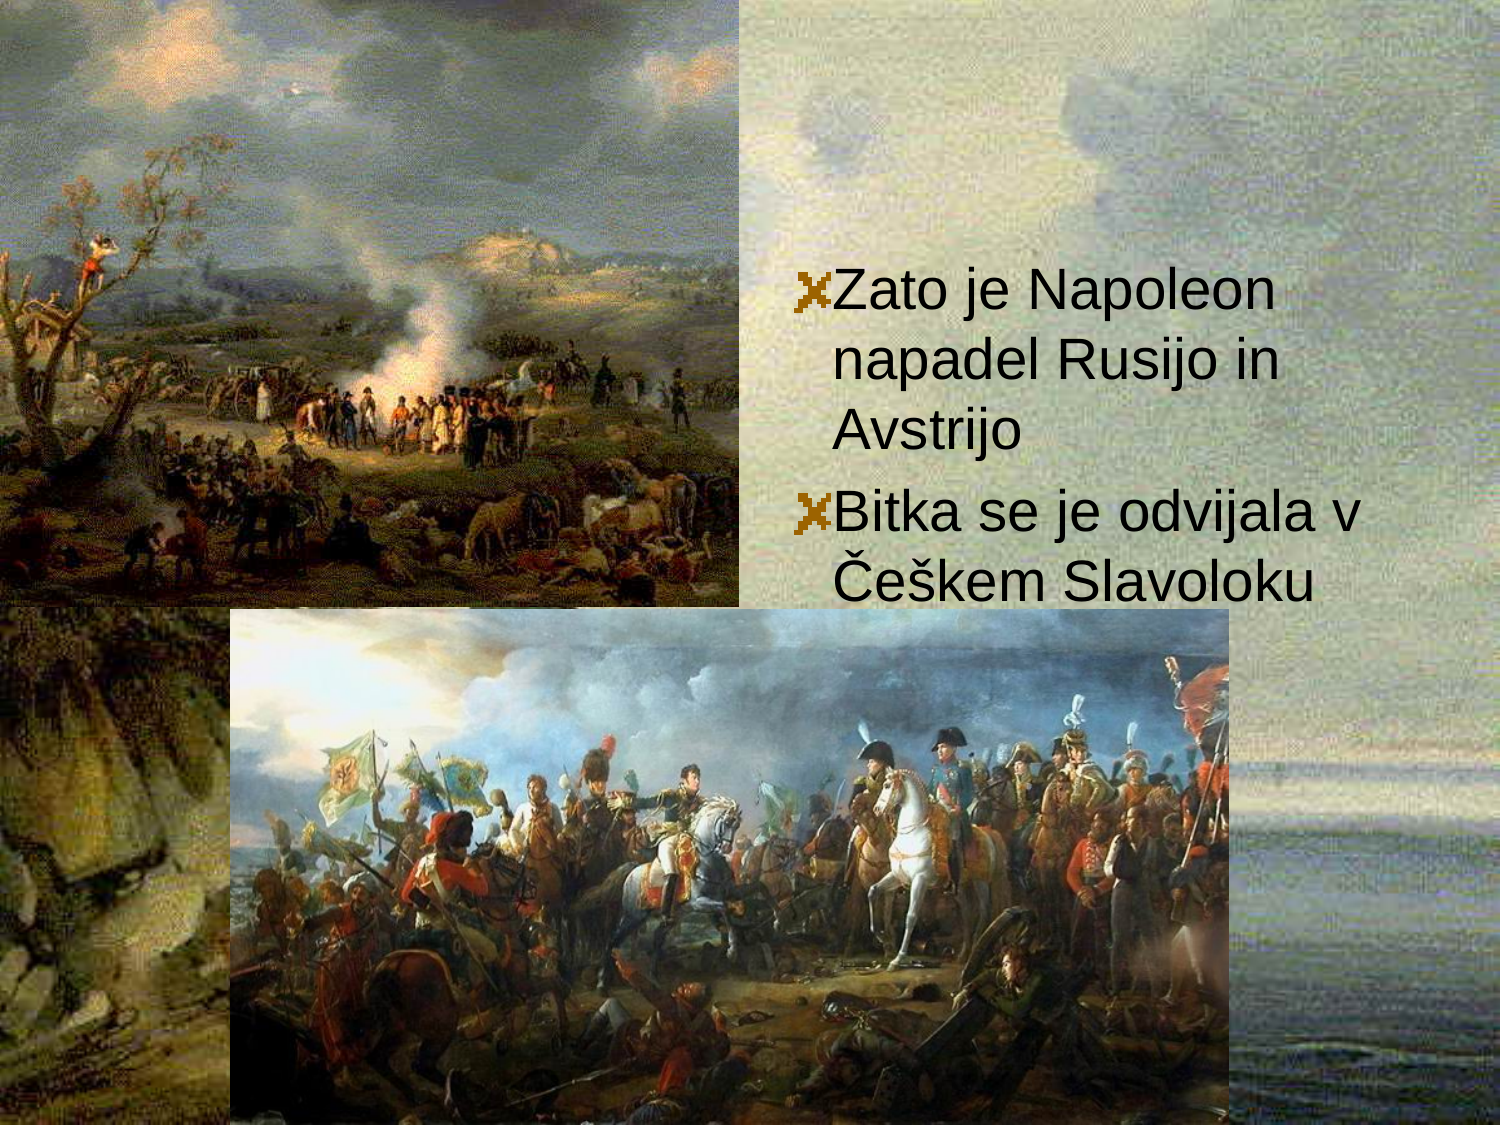

#
Zato je Napoleon napadel Rusijo in Avstrijo
Bitka se je odvijala v Češkem Slavoloku